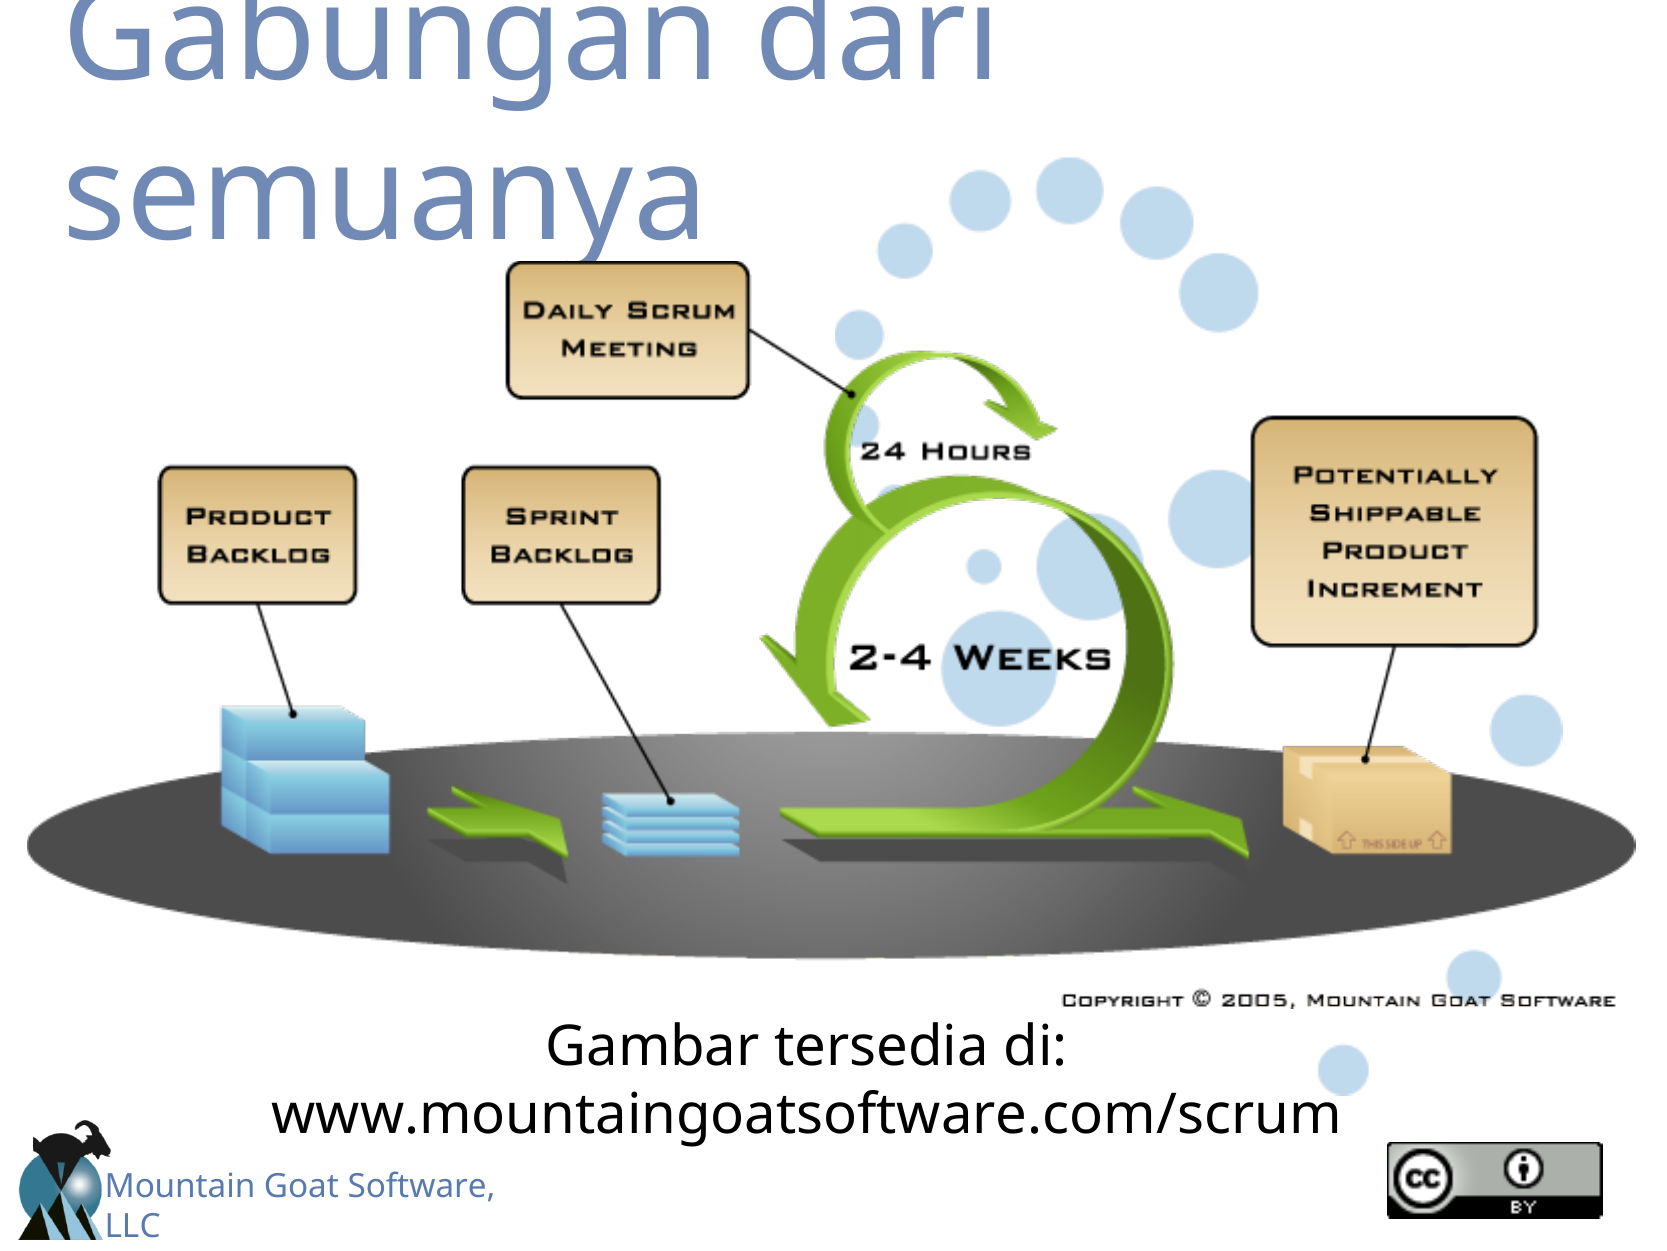

# Gabungan dari semuanya
Gambar tersedia di: www.mountaingoatsoftware.com/scrum